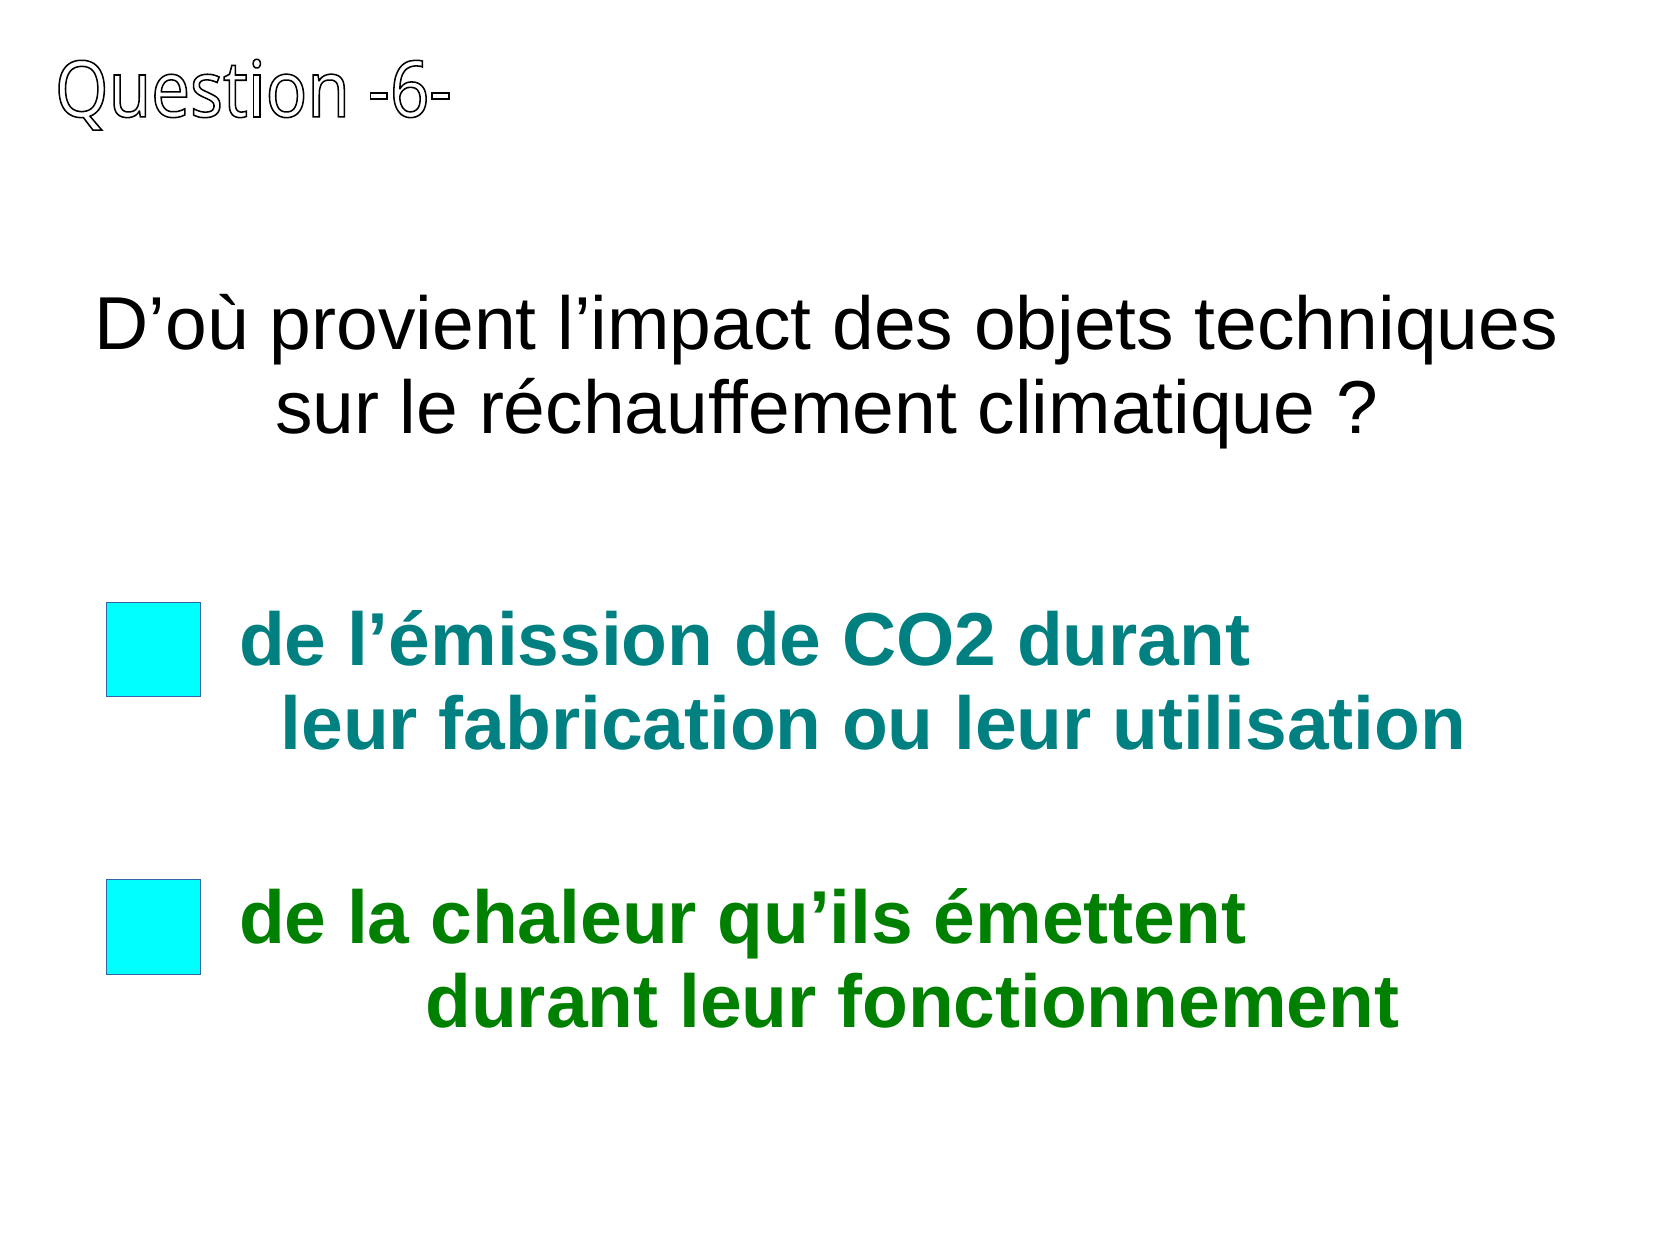

Question -6-
# D’où provient l’impact des objets techniques sur le réchauffement climatique ?
de l’émission de CO2 durant
 leur fabrication ou leur utilisation
de la chaleur qu’ils émettent
 durant leur fonctionnement